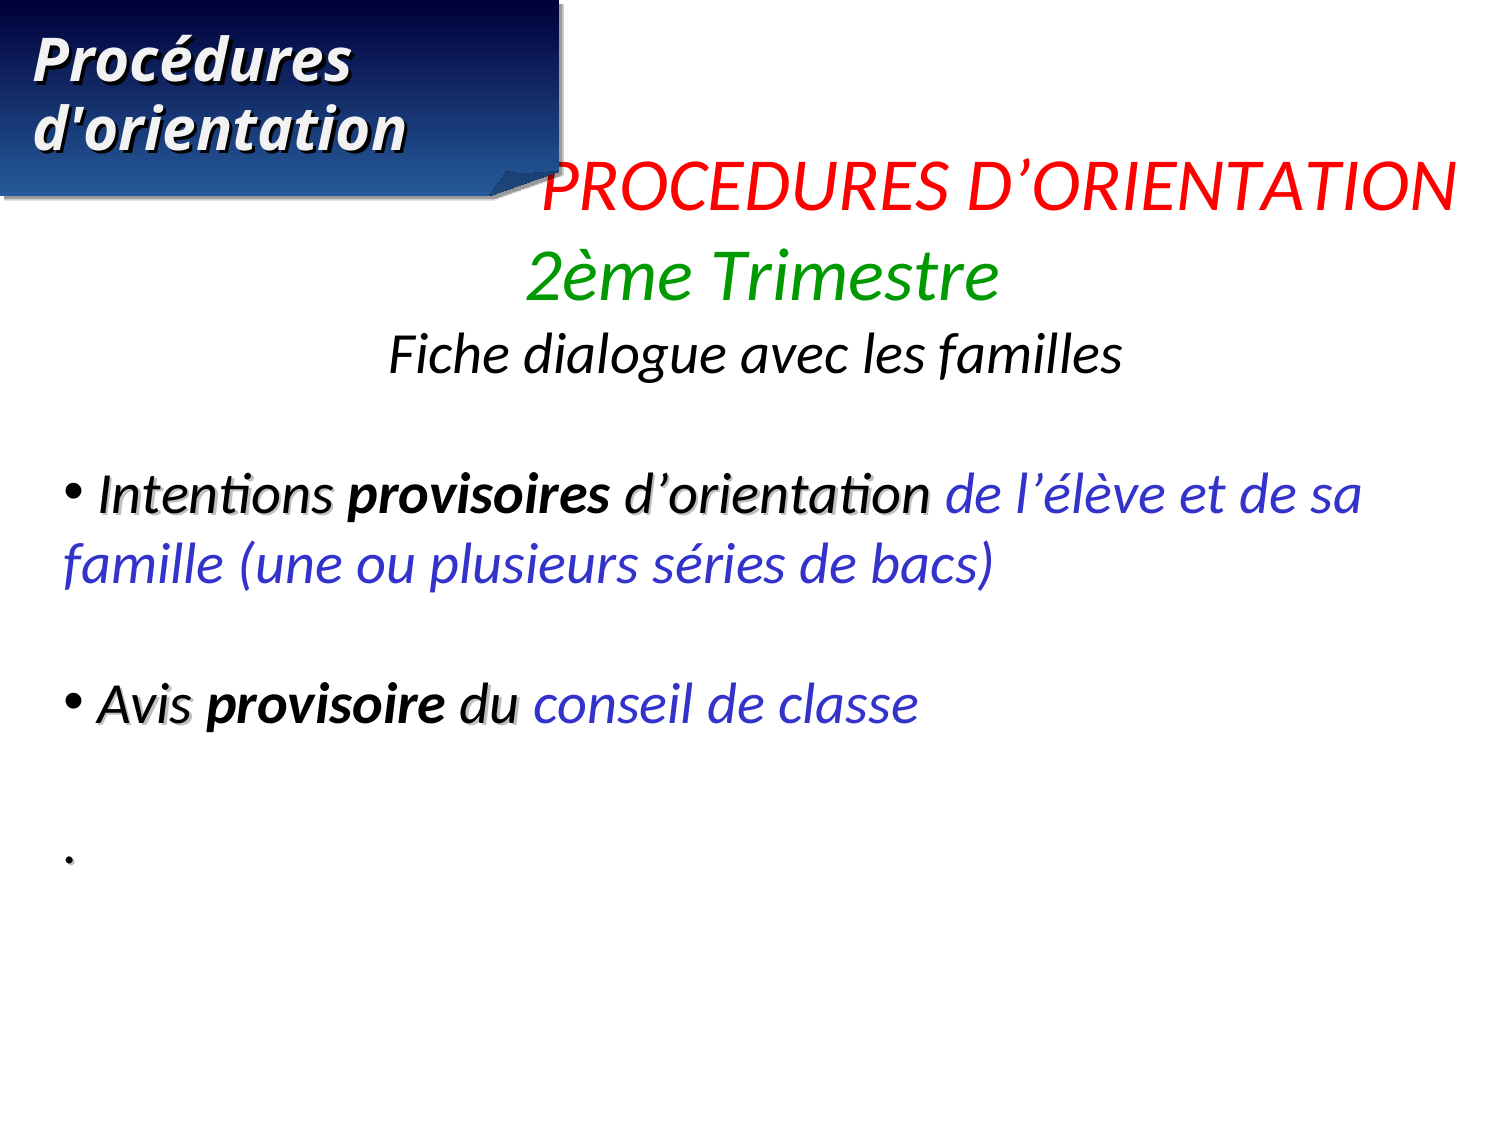

Procédures d'orientation
 PROCEDURES D’ORIENTATION
2ème Trimestre
Fiche dialogue avec les familles
 Intentions provisoires d’orientation de l’élève et de sa famille (une ou plusieurs séries de bacs)
 Avis provisoire du conseil de classe
.